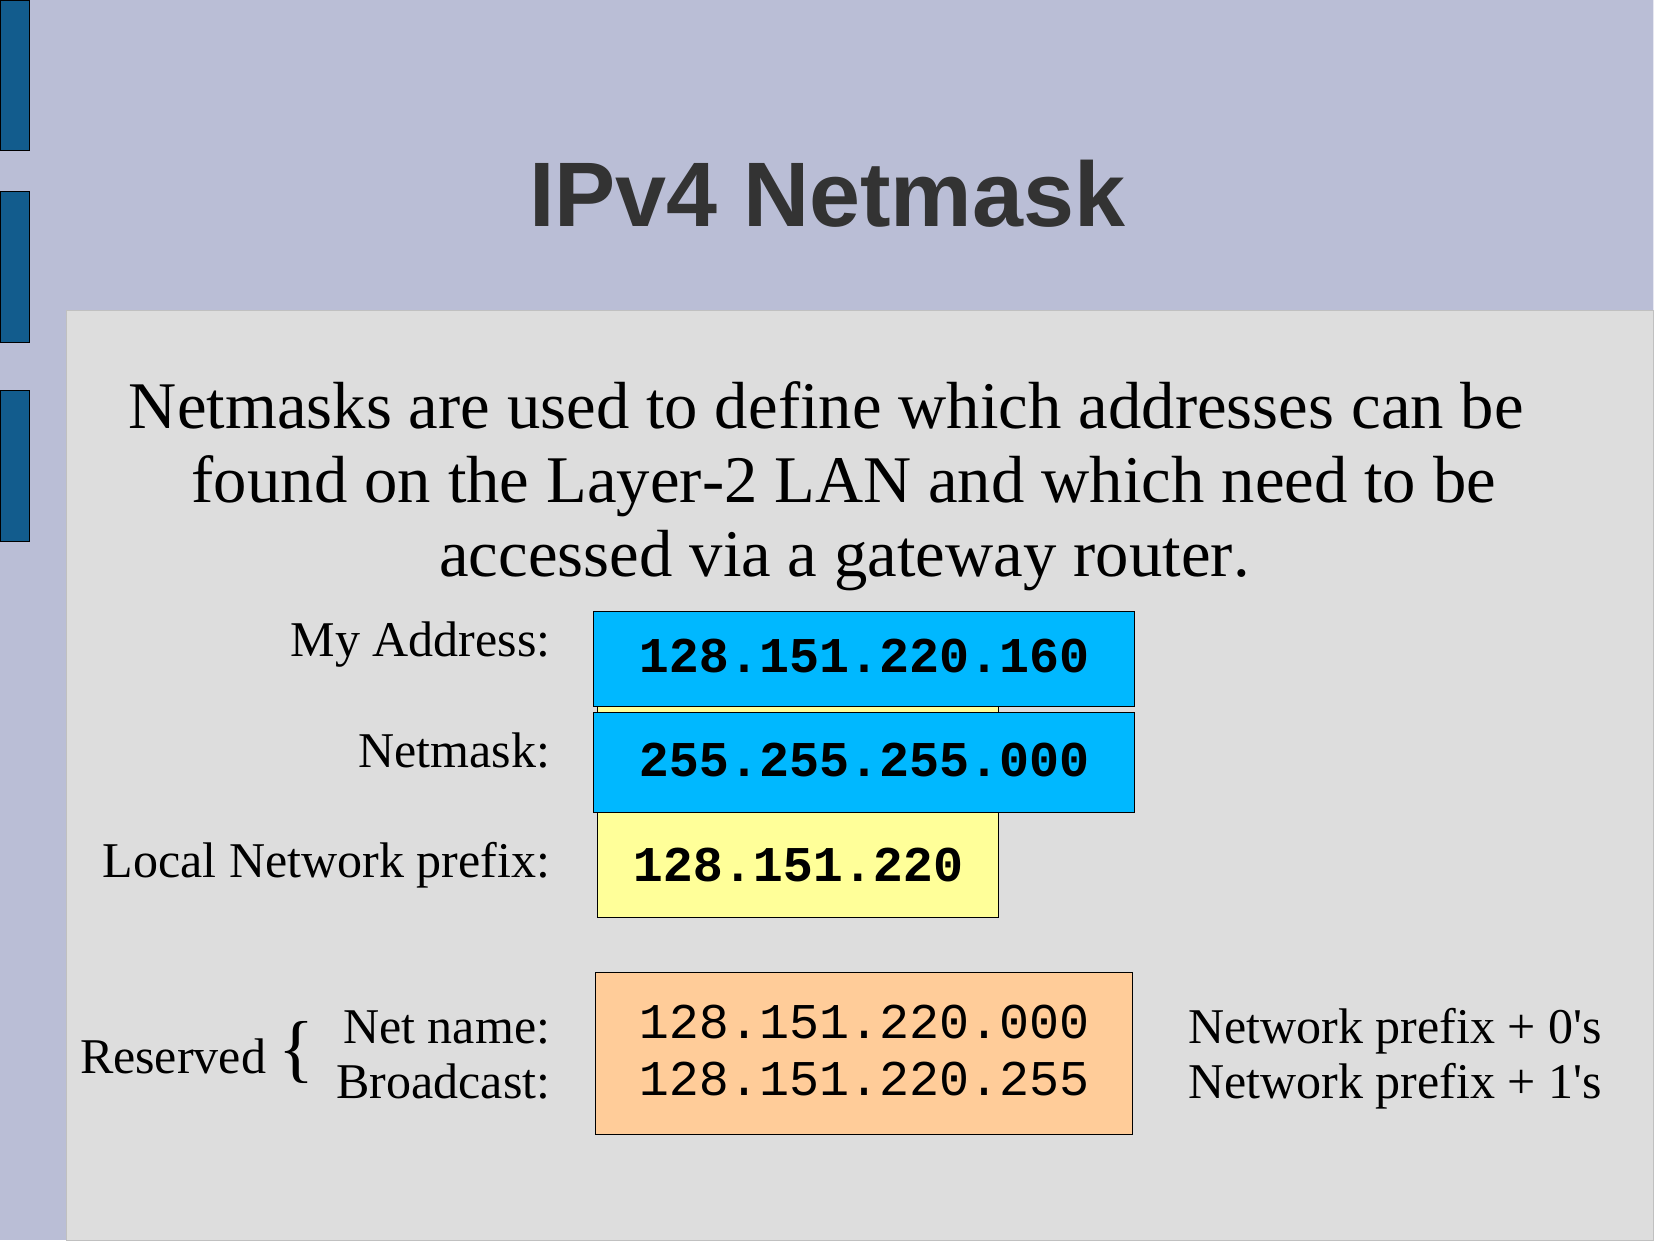

# IPv4 Netmask
Netmasks are used to define which addresses can be found on the Layer-2 LAN and which need to be accessed via a gateway router.
My Address:
Netmask:
Local Network prefix:
Net name:
Broadcast:
128.151.220.160
128.151.220
255.255.255.000
128.151.220.000
128.151.220.255
Network prefix + 0's
Network prefix + 1's
Reserved {